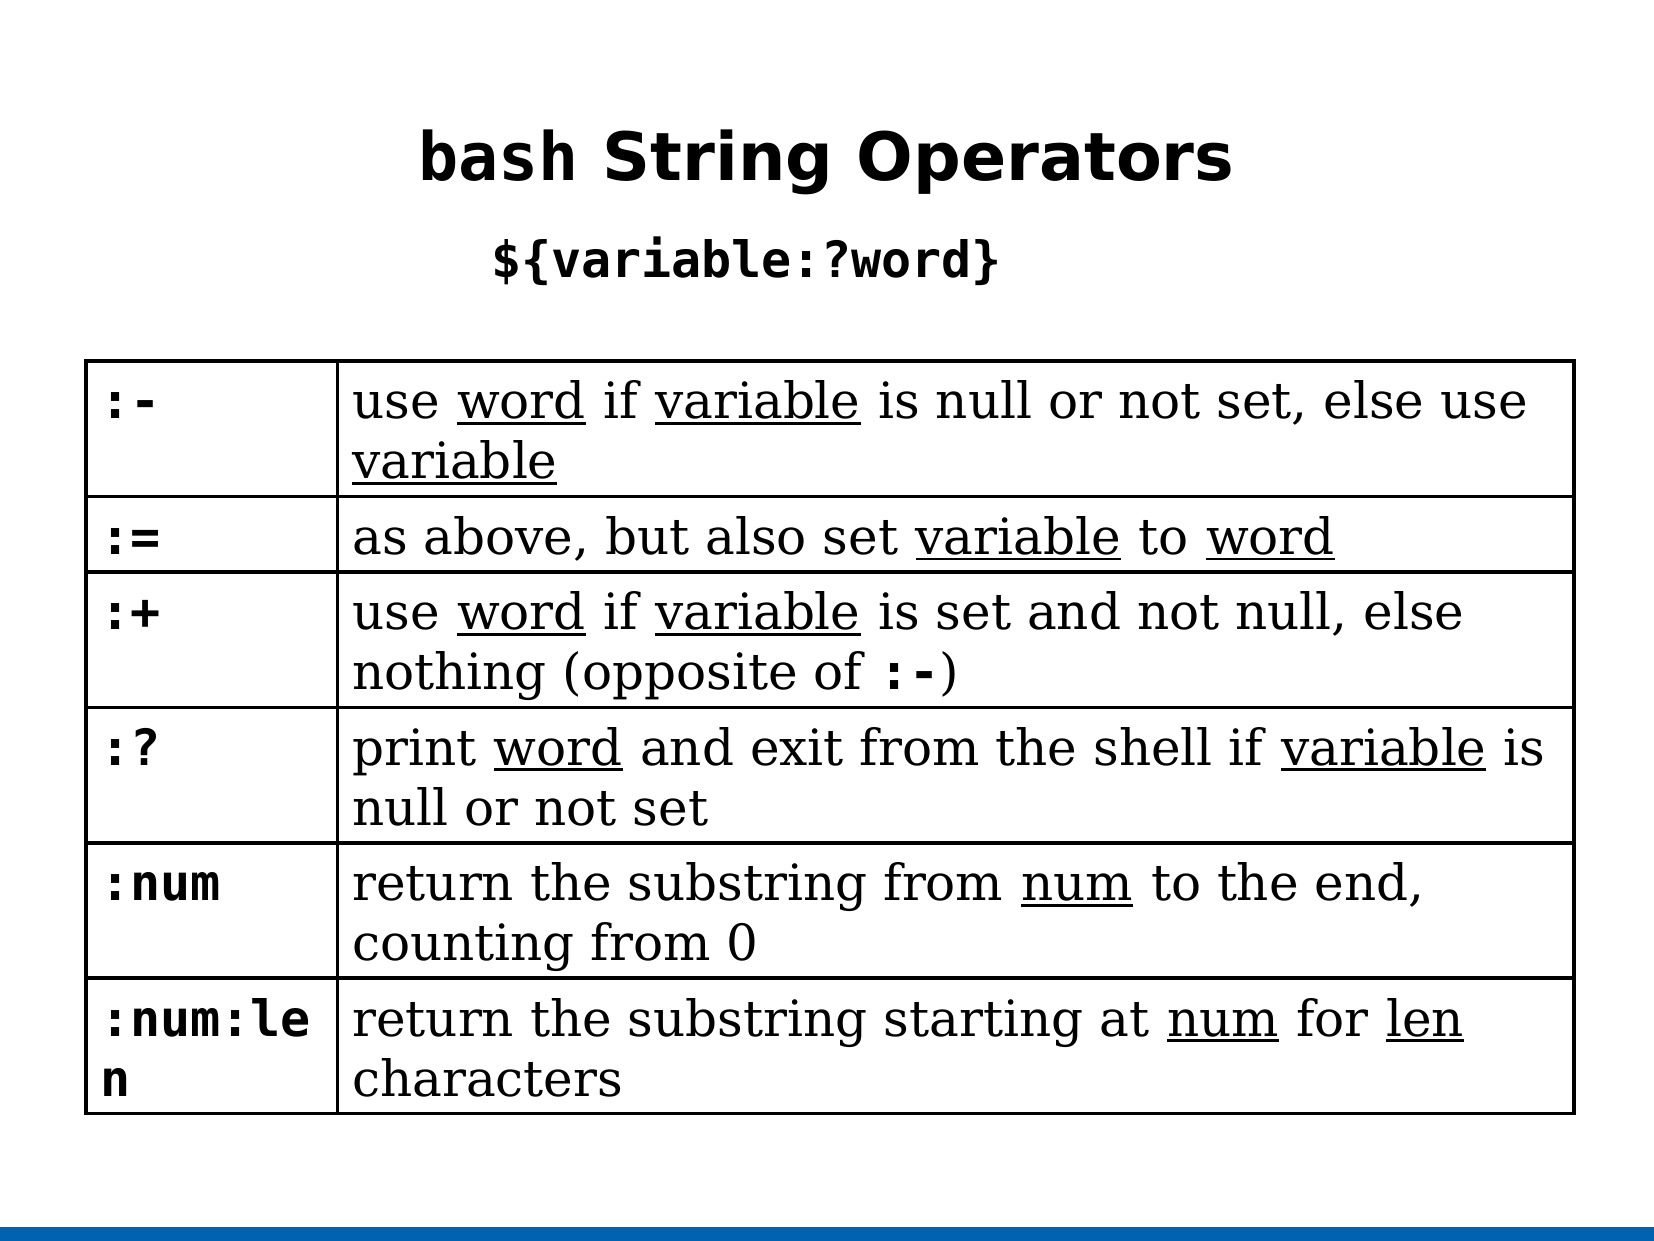

# bash String Operators
${variable:?word}
| :- | use word if variable is null or not set, else use variable |
| --- | --- |
| := | as above, but also set variable to word |
| :+ | use word if variable is set and not null, else nothing (opposite of :-) |
| :? | print word and exit from the shell if variable is null or not set |
| :num | return the substring from num to the end, counting from 0 |
| :num:len | return the substring starting at num for len characters |